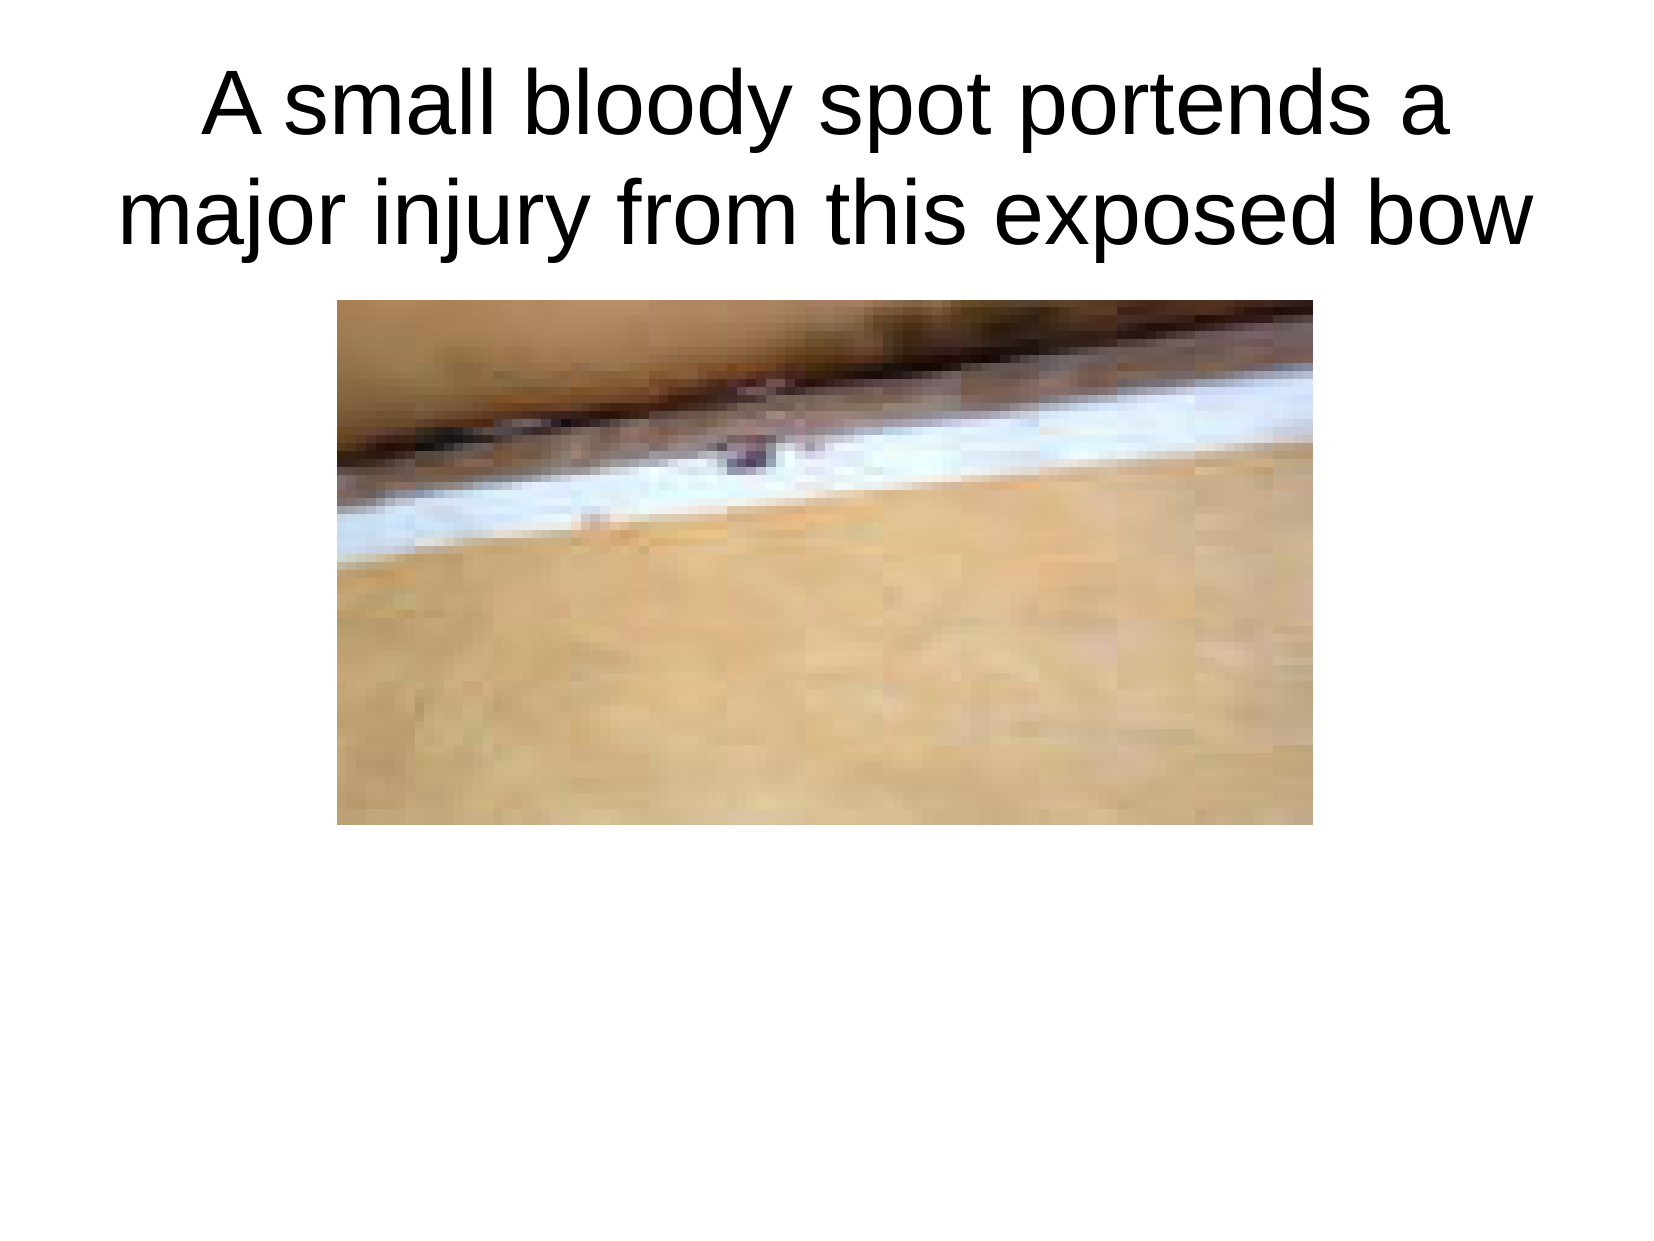

# A small bloody spot portends a major injury from this exposed bow